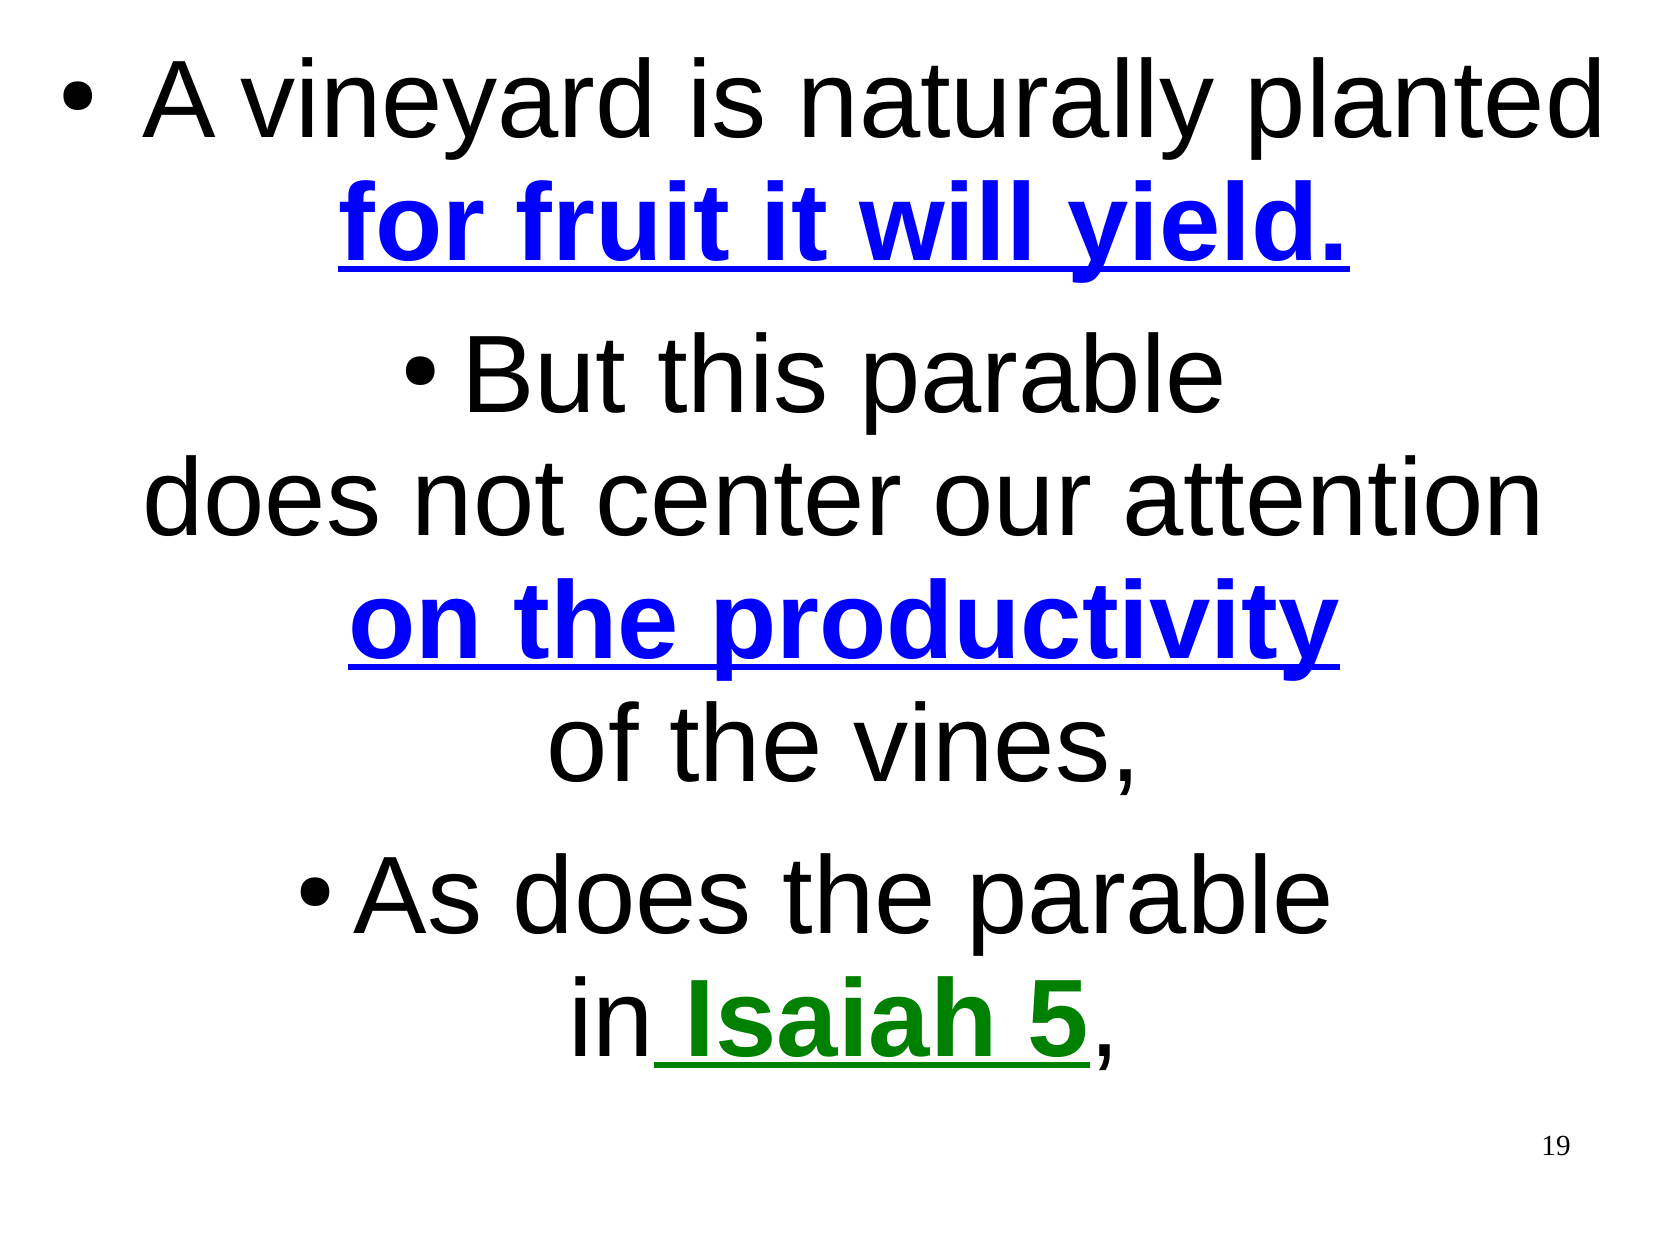

# A vineyard is naturally planted for fruit it will yield.
But this parable
does not center our attention
on the productivity
of the vines,
As does the parable
in Isaiah 5,
19